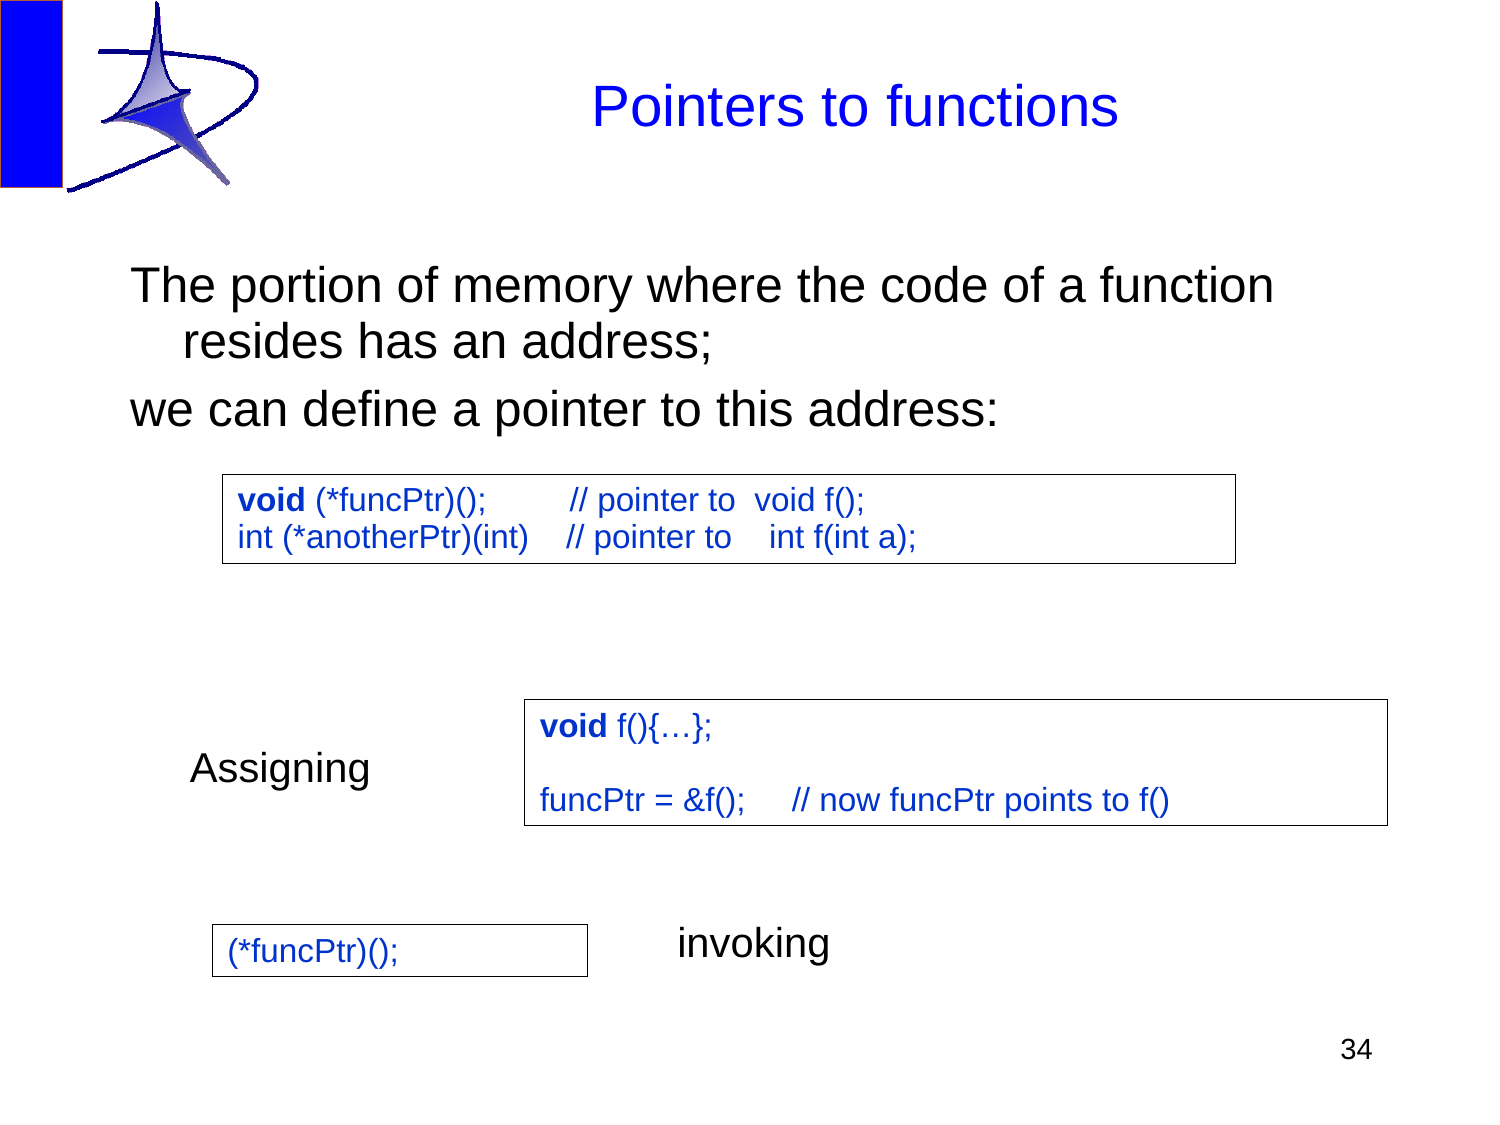

# Pointers to functions
The portion of memory where the code of a function resides has an address;
we can define a pointer to this address:
void (*funcPtr)(); // pointer to void f();
int (*anotherPtr)(int) // pointer to int f(int a);
void f(){…};
funcPtr = &f(); // now funcPtr points to f()
Assigning
invoking
(*funcPtr)();
34